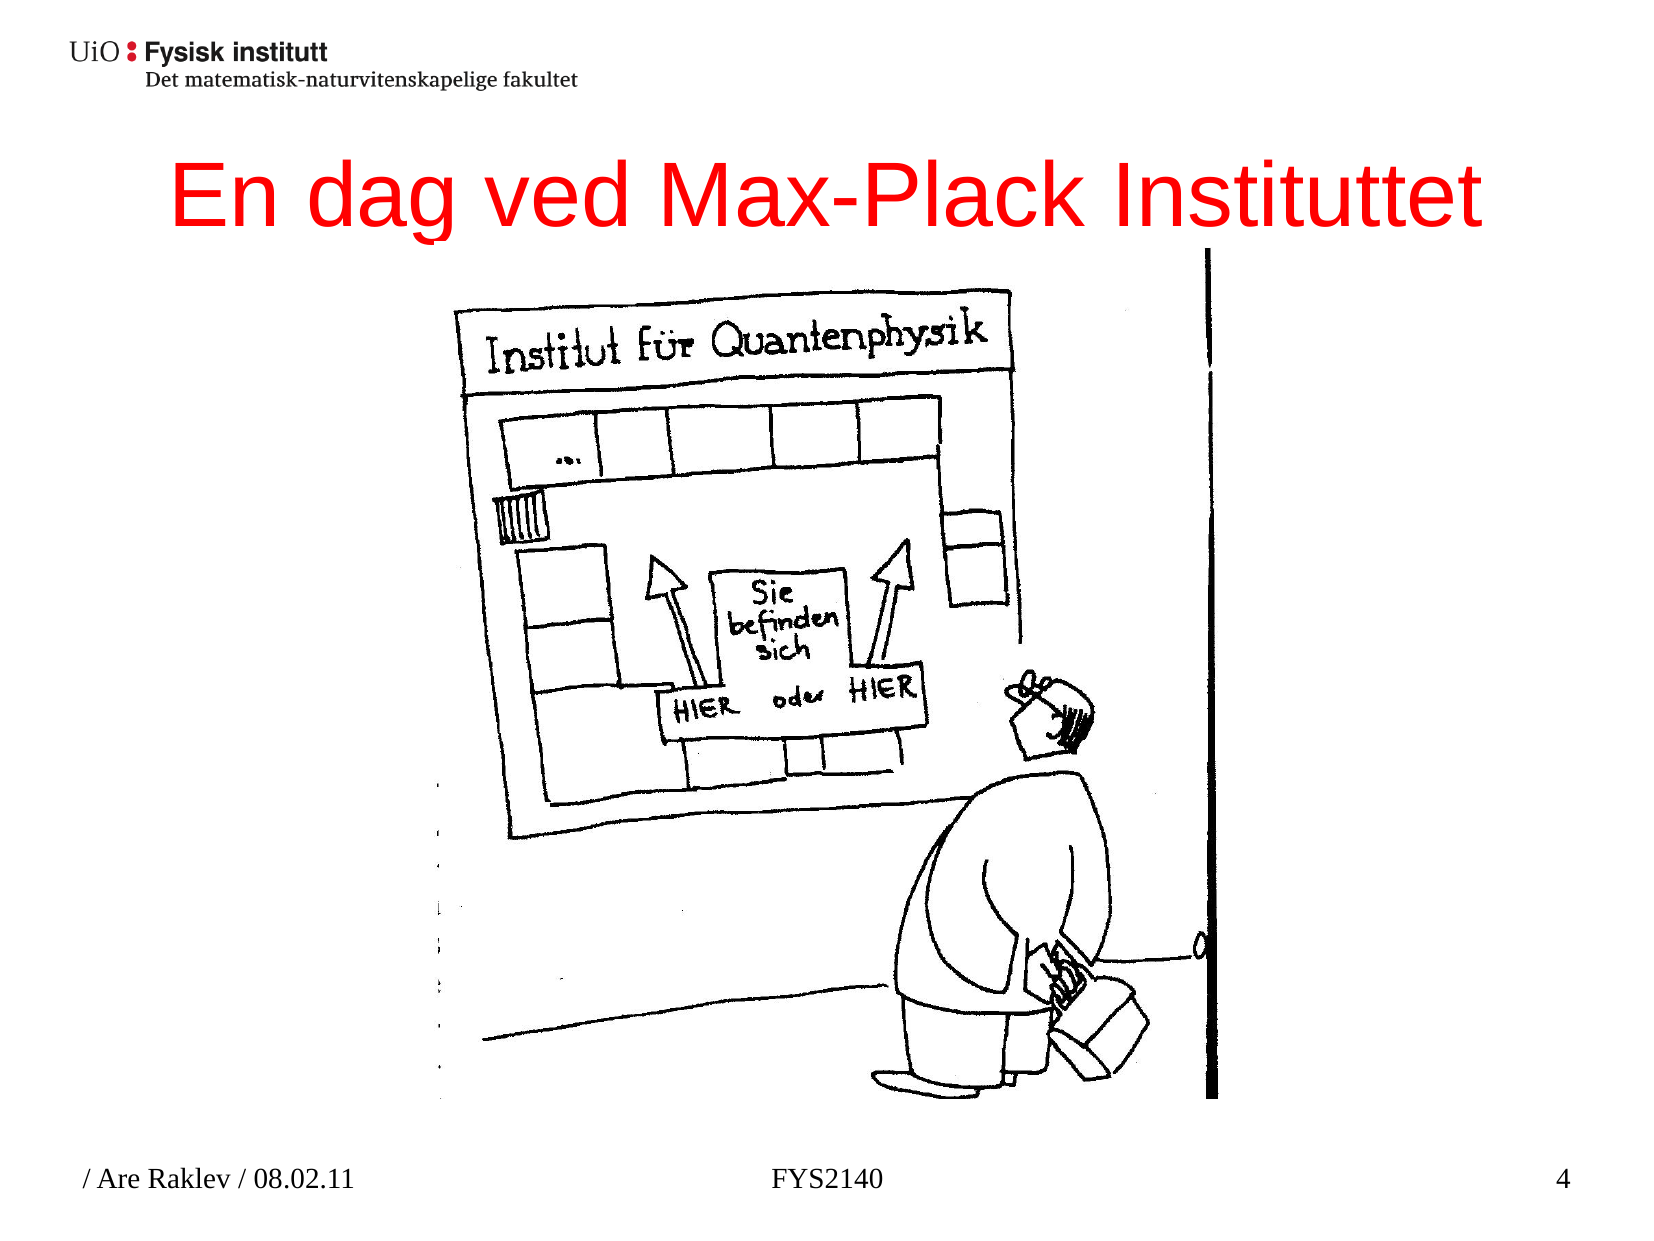

# En dag ved Max-Plack Instituttet
/ Are Raklev / 08.02.11
FYS2140
4